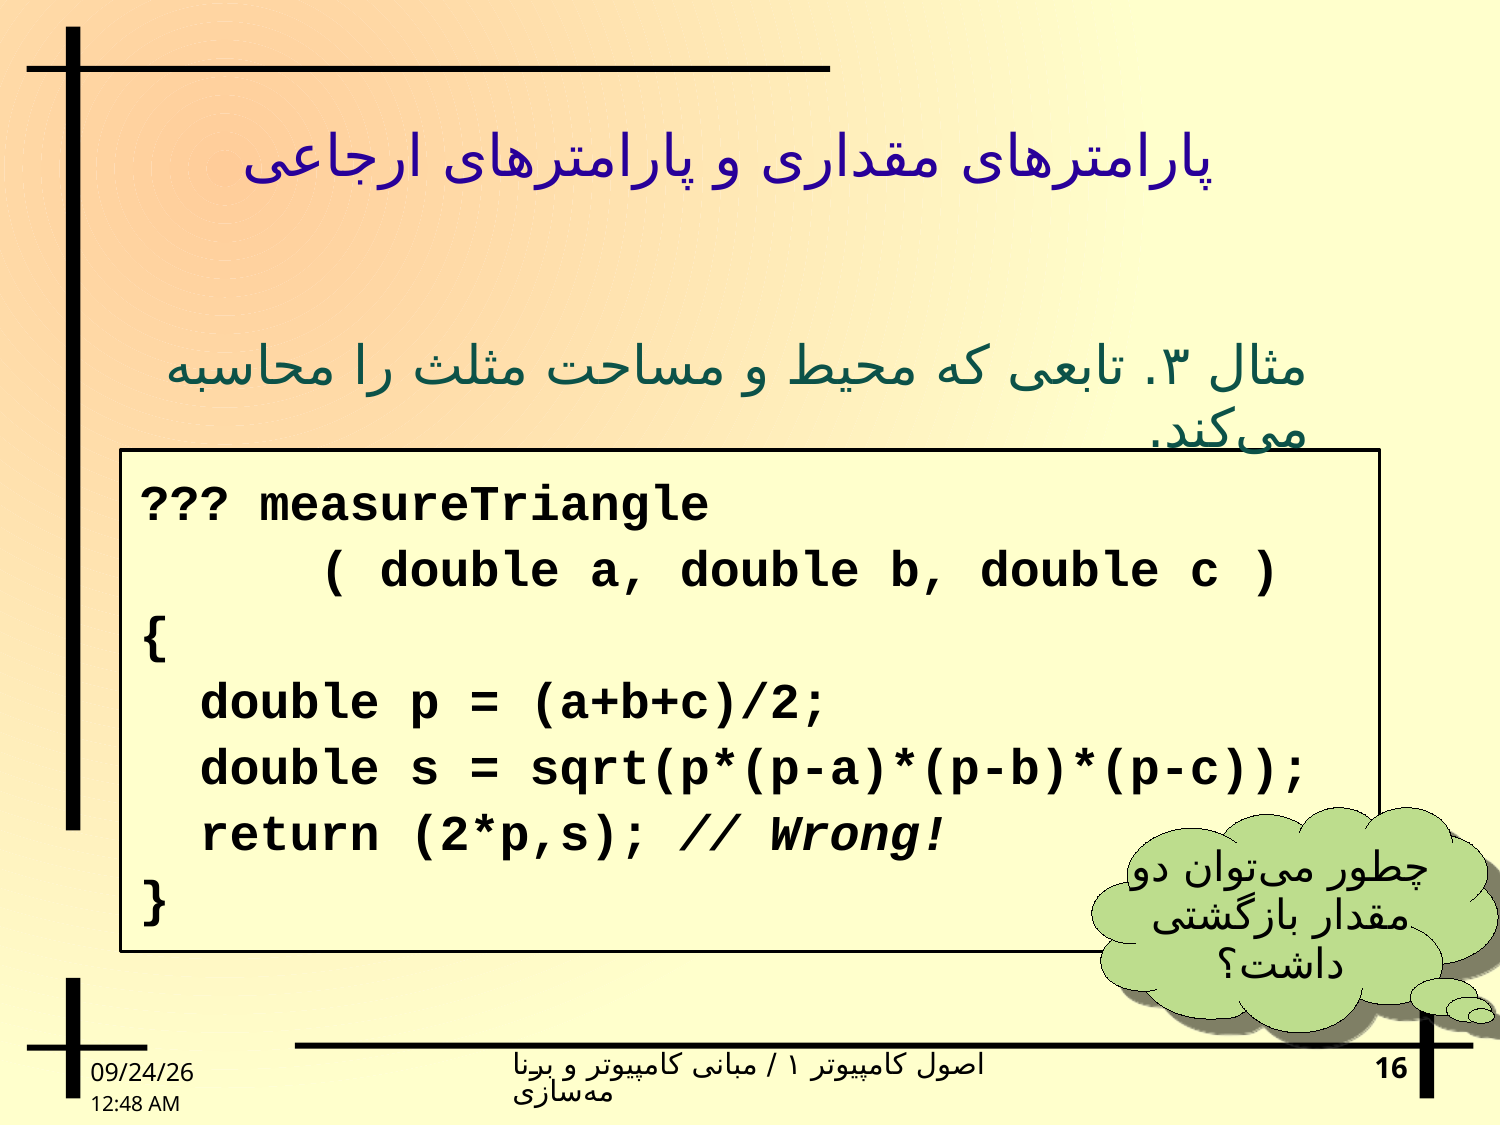

پارامترهای مقداری و پارامترهای ارجاعی
مثال ۳. تابعی که محیط و مساحت مثلث را محاسبه می‌کند.
# ??? measureTriangle ( double a, double b, double c )
{
 double p = (a+b+c)/2;
 double s = sqrt(p*(p-a)*(p-b)*(p-c));
 return (2*p,s); // Wrong!
}
چطور می‌توان دو مقدار بازگشتی داشت؟
اصول کامپیوتر ۱ / مبانی کامپیوتر و برنامه‌سازی
16